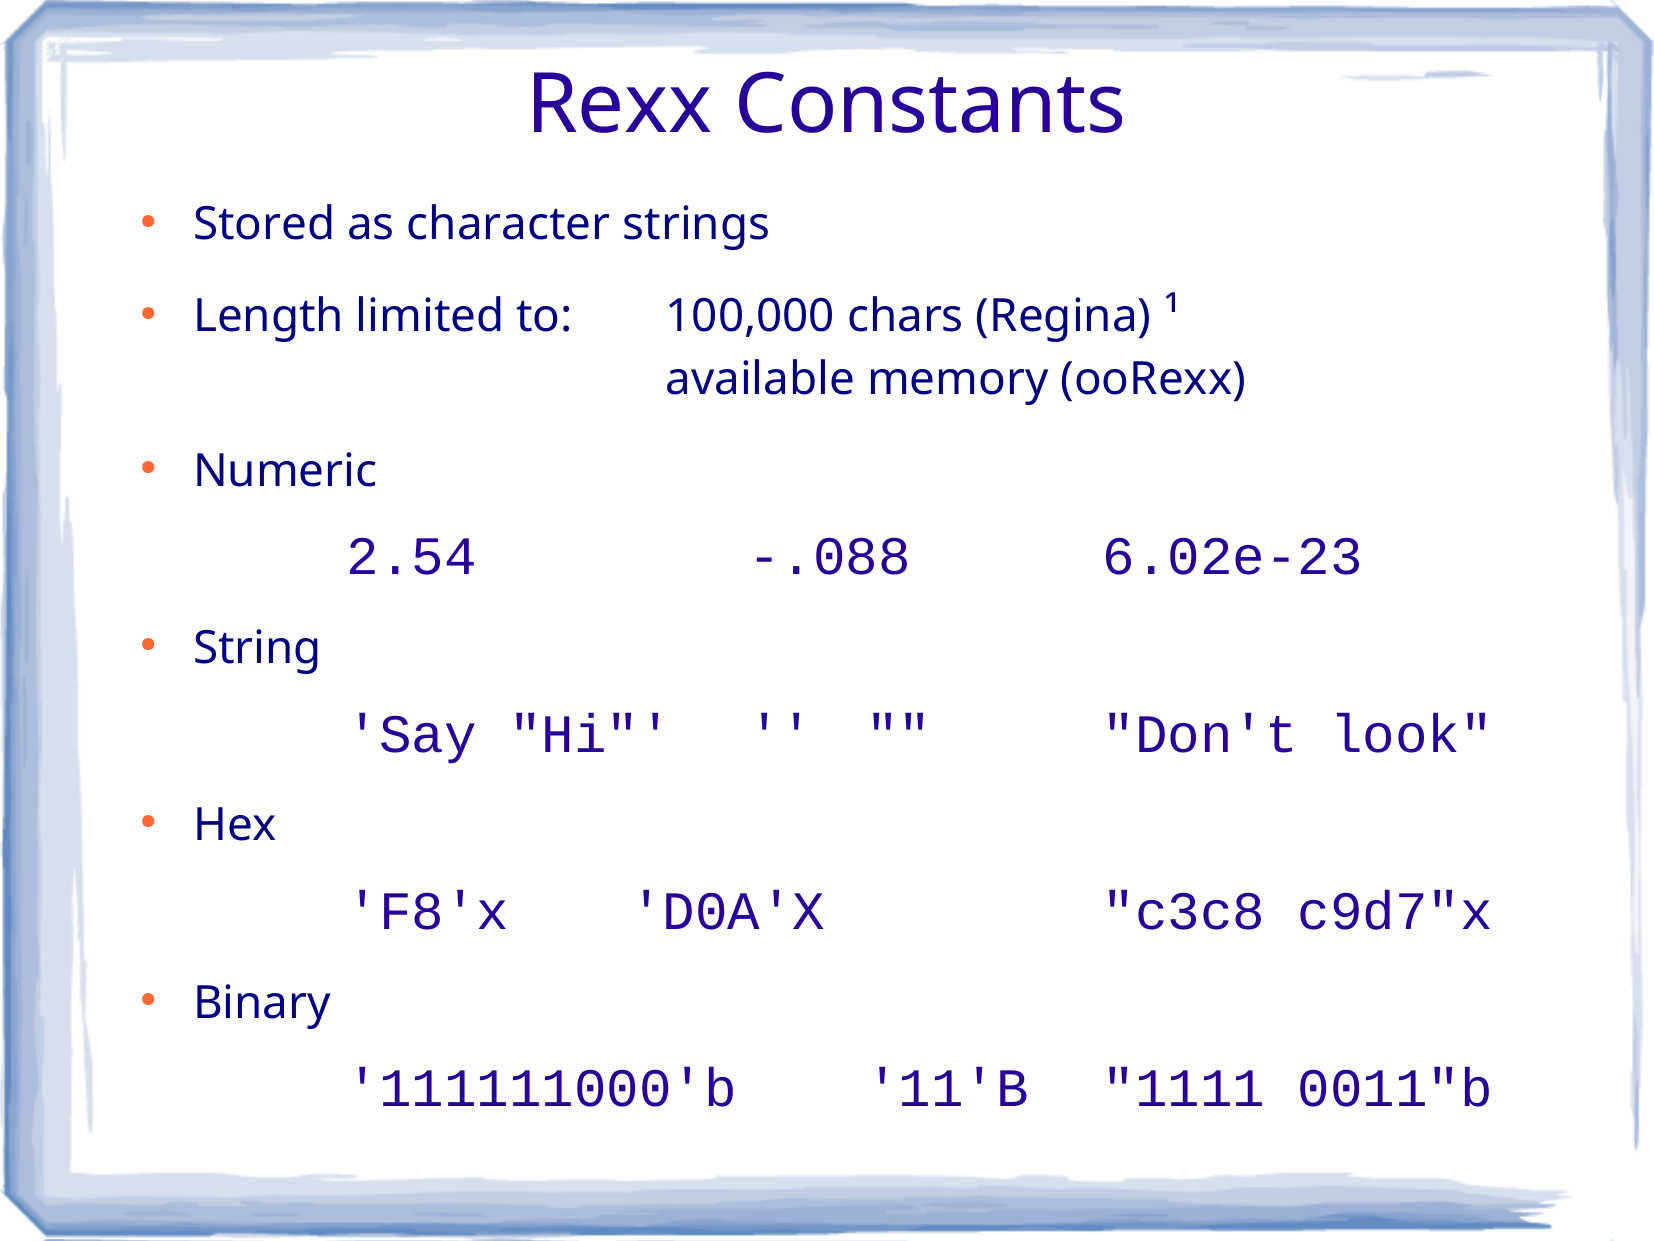

# Rexx Constants
Stored as character strings
Length limited to:	100,000 chars (Regina) ¹							available memory (ooRexx)
Numeric
2.54			-.088		6.02e-23
String
'Say ″Hi″'	'' 	″″		″Don't look″
Hex
'F8'x		'D0A'X			″c3c8 c9d7″x
Binary
'111111000'b		'11'B	″1111 0011″b